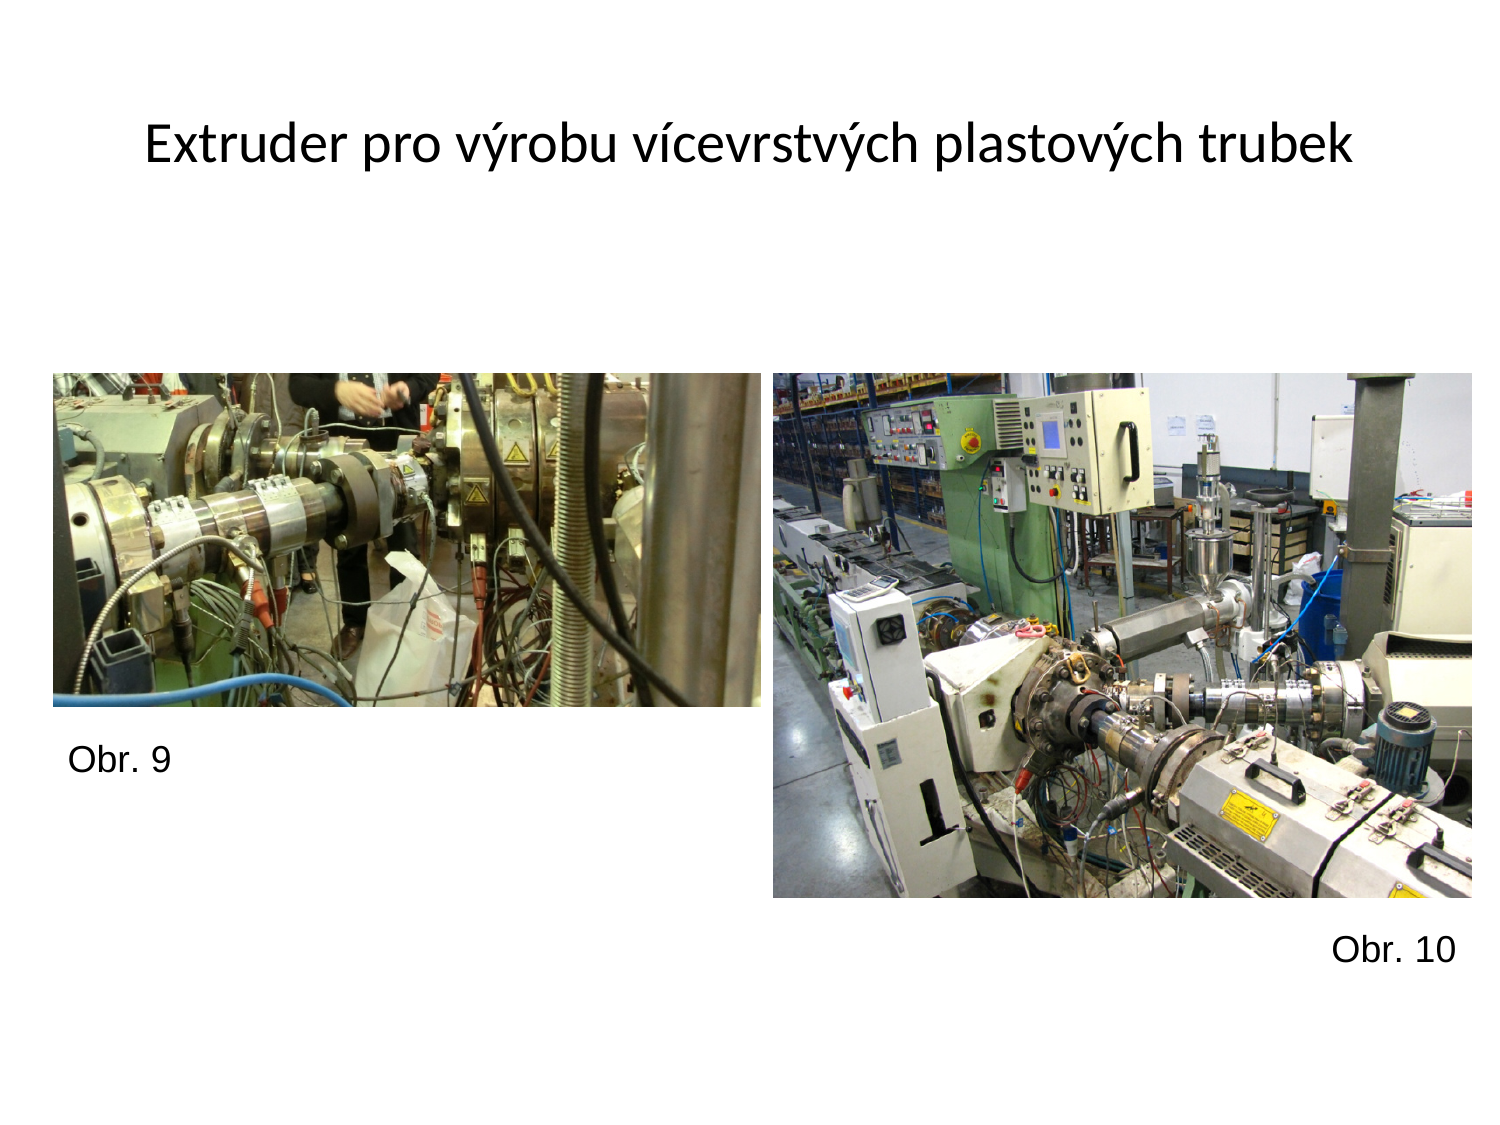

# Extruder pro výrobu vícevrstvých plastových trubek
Obr. 9
Obr. 10